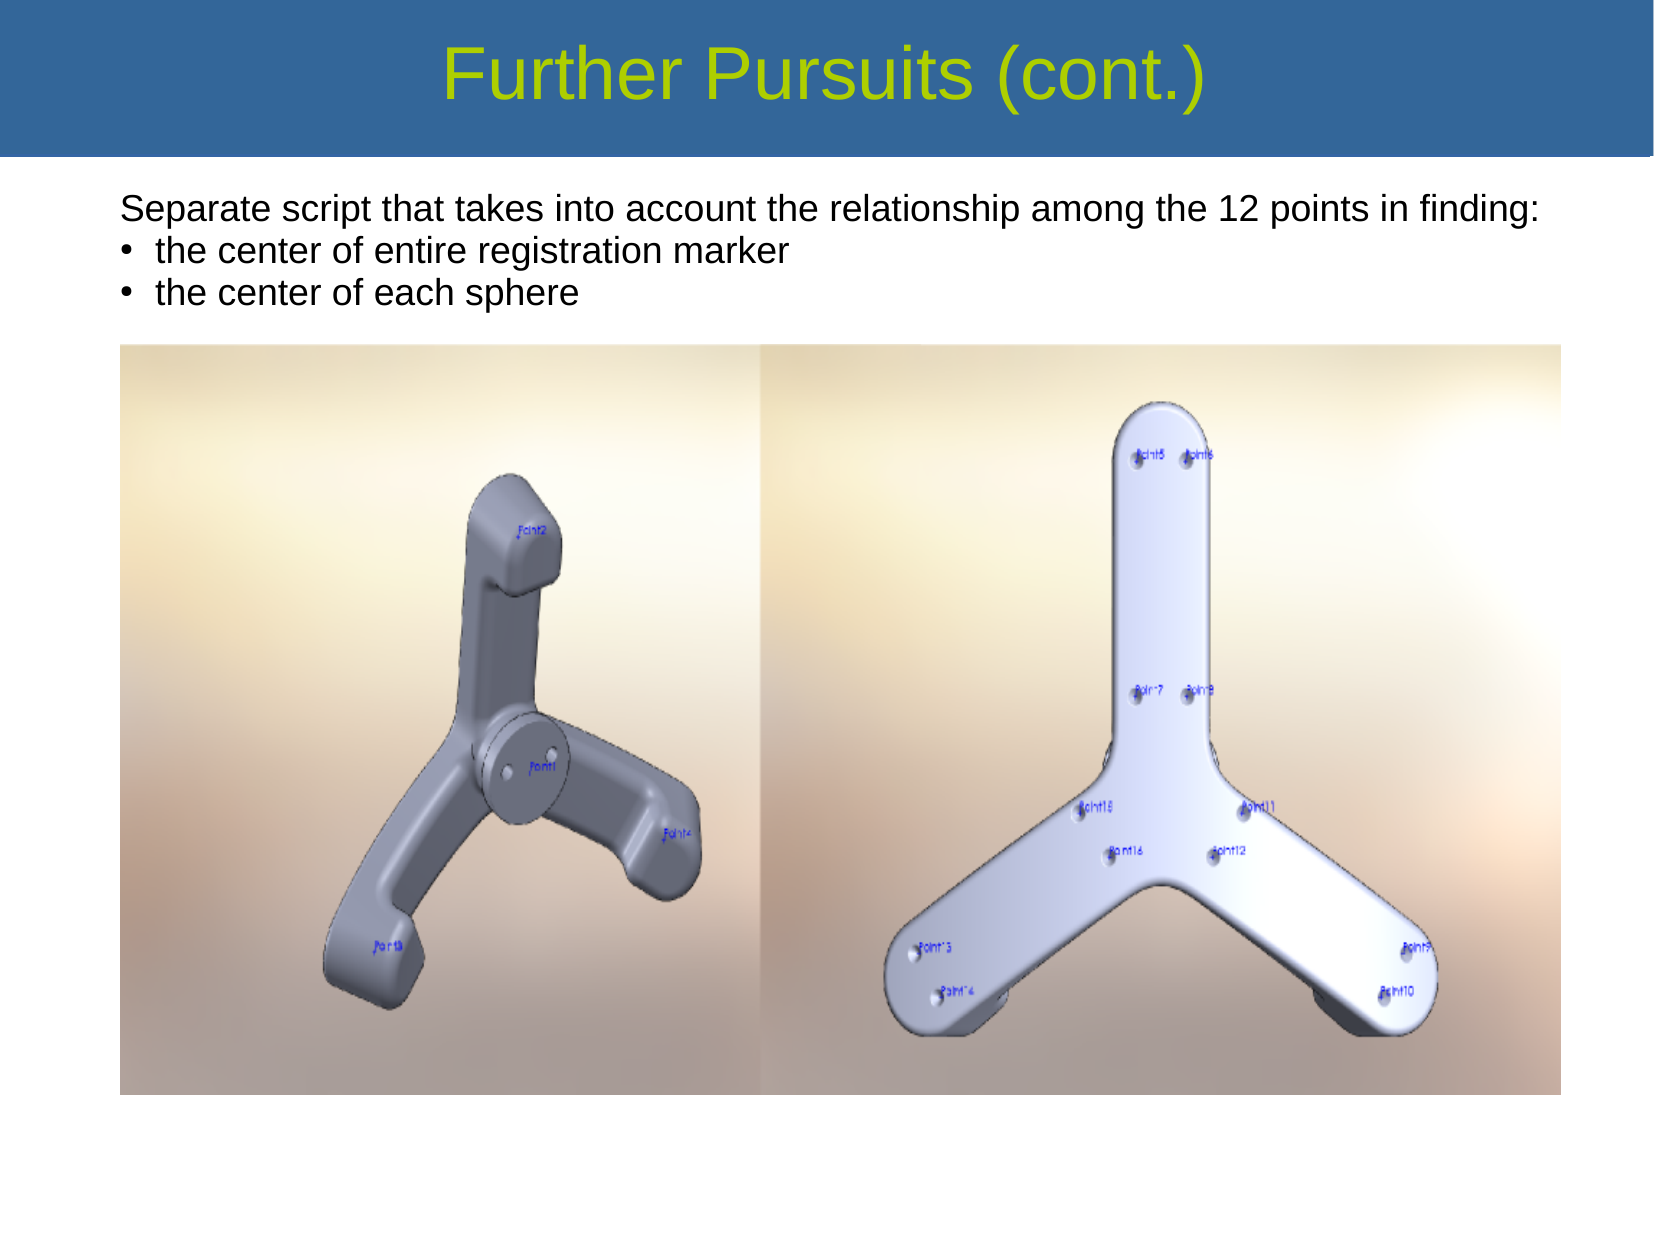

Further Pursuits (cont.)
Separate script that takes into account the relationship among the 12 points in finding:
the center of entire registration marker
the center of each sphere